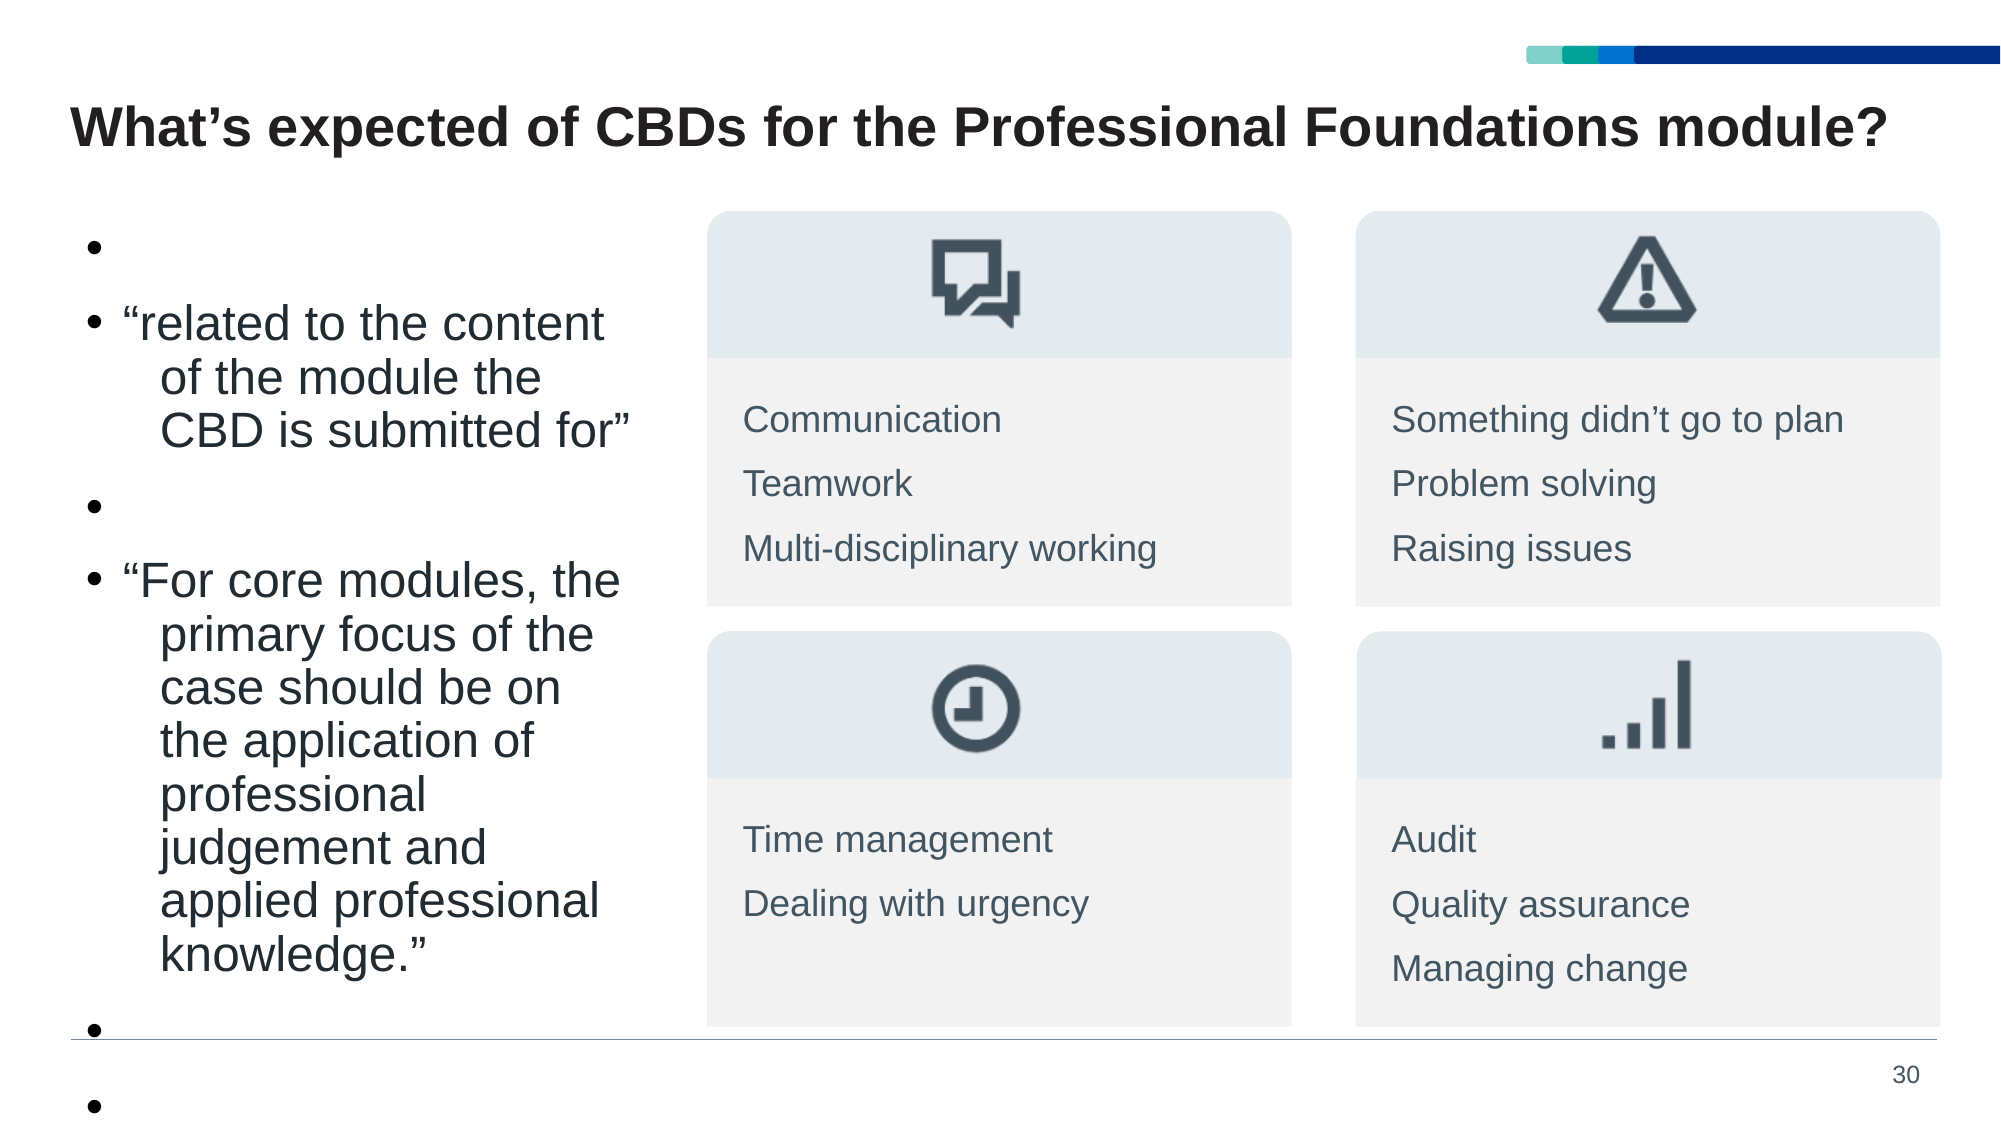

What’s expected of CBDs for the Professional Foundations module?
“related to the content of the module the CBD is submitted for”
“For core modules, the primary focus of the case should be on the application of professional judgement and applied professional knowledge.”
# Communication
Teamwork
Multi-disciplinary working
Something didn’t go to plan
Problem solving
Raising issues
Time management
Dealing with urgency
Audit
Quality assurance
Managing change